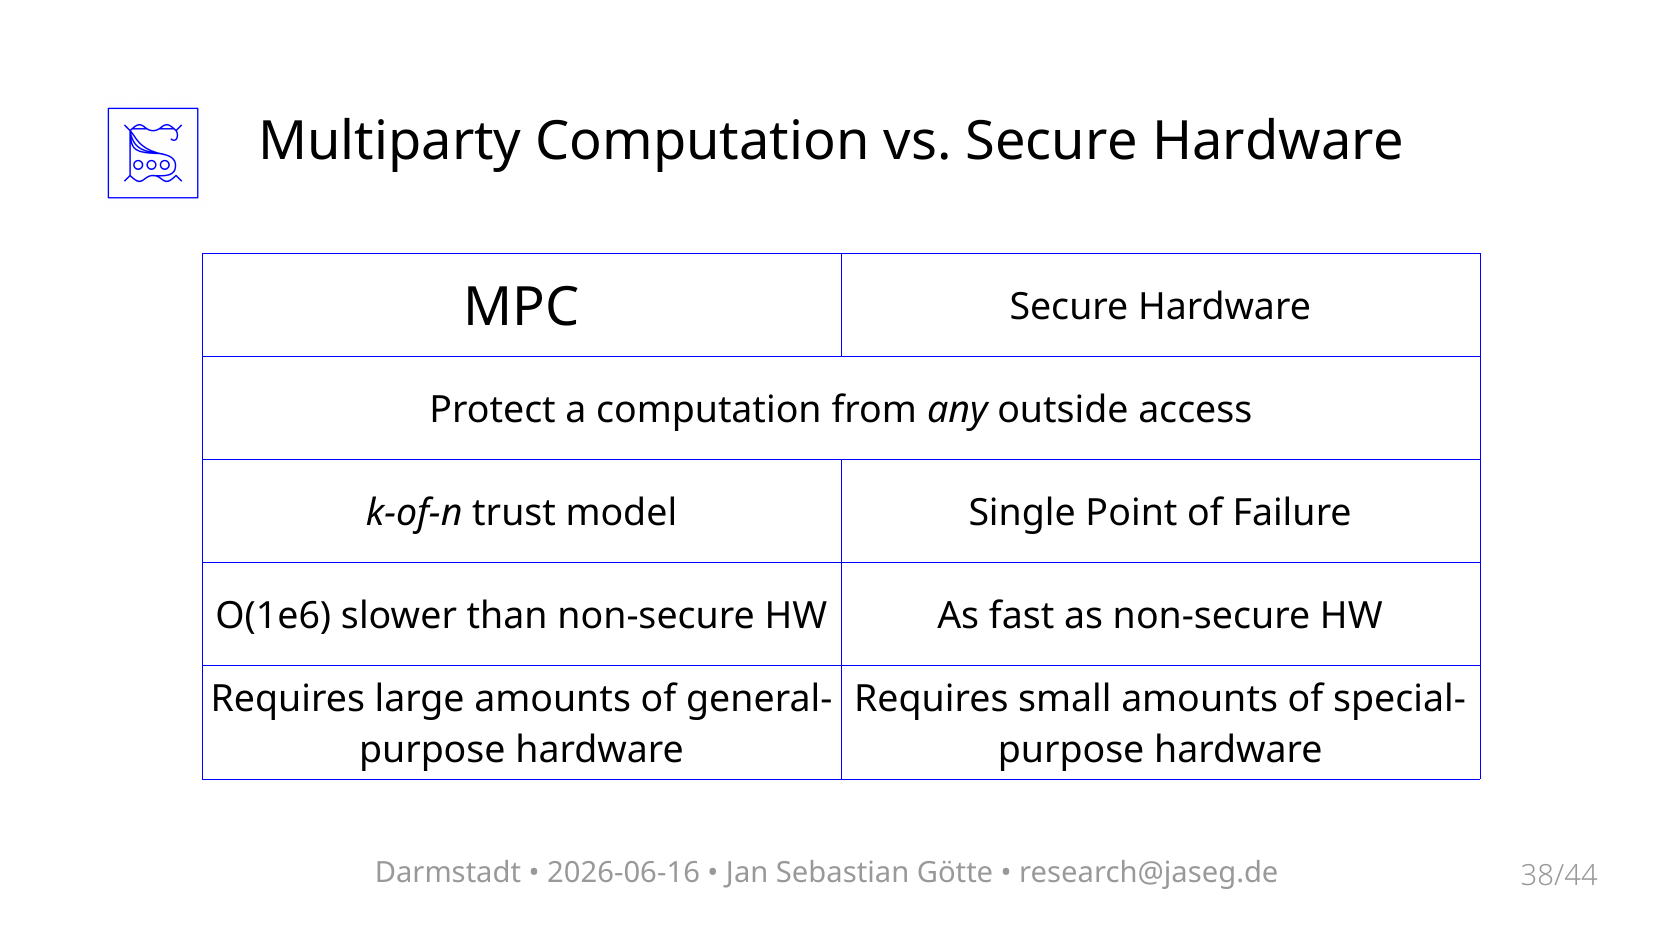

Multiparty Computation vs. Secure Hardware
| MPC | Secure Hardware |
| --- | --- |
| Protect a computation from any outside access | |
| k-of-n trust model | Single Point of Failure |
| O(1e6) slower than non-secure HW | As fast as non-secure HW |
| Requires large amounts of general-purpose hardware | Requires small amounts of special-purpose hardware |